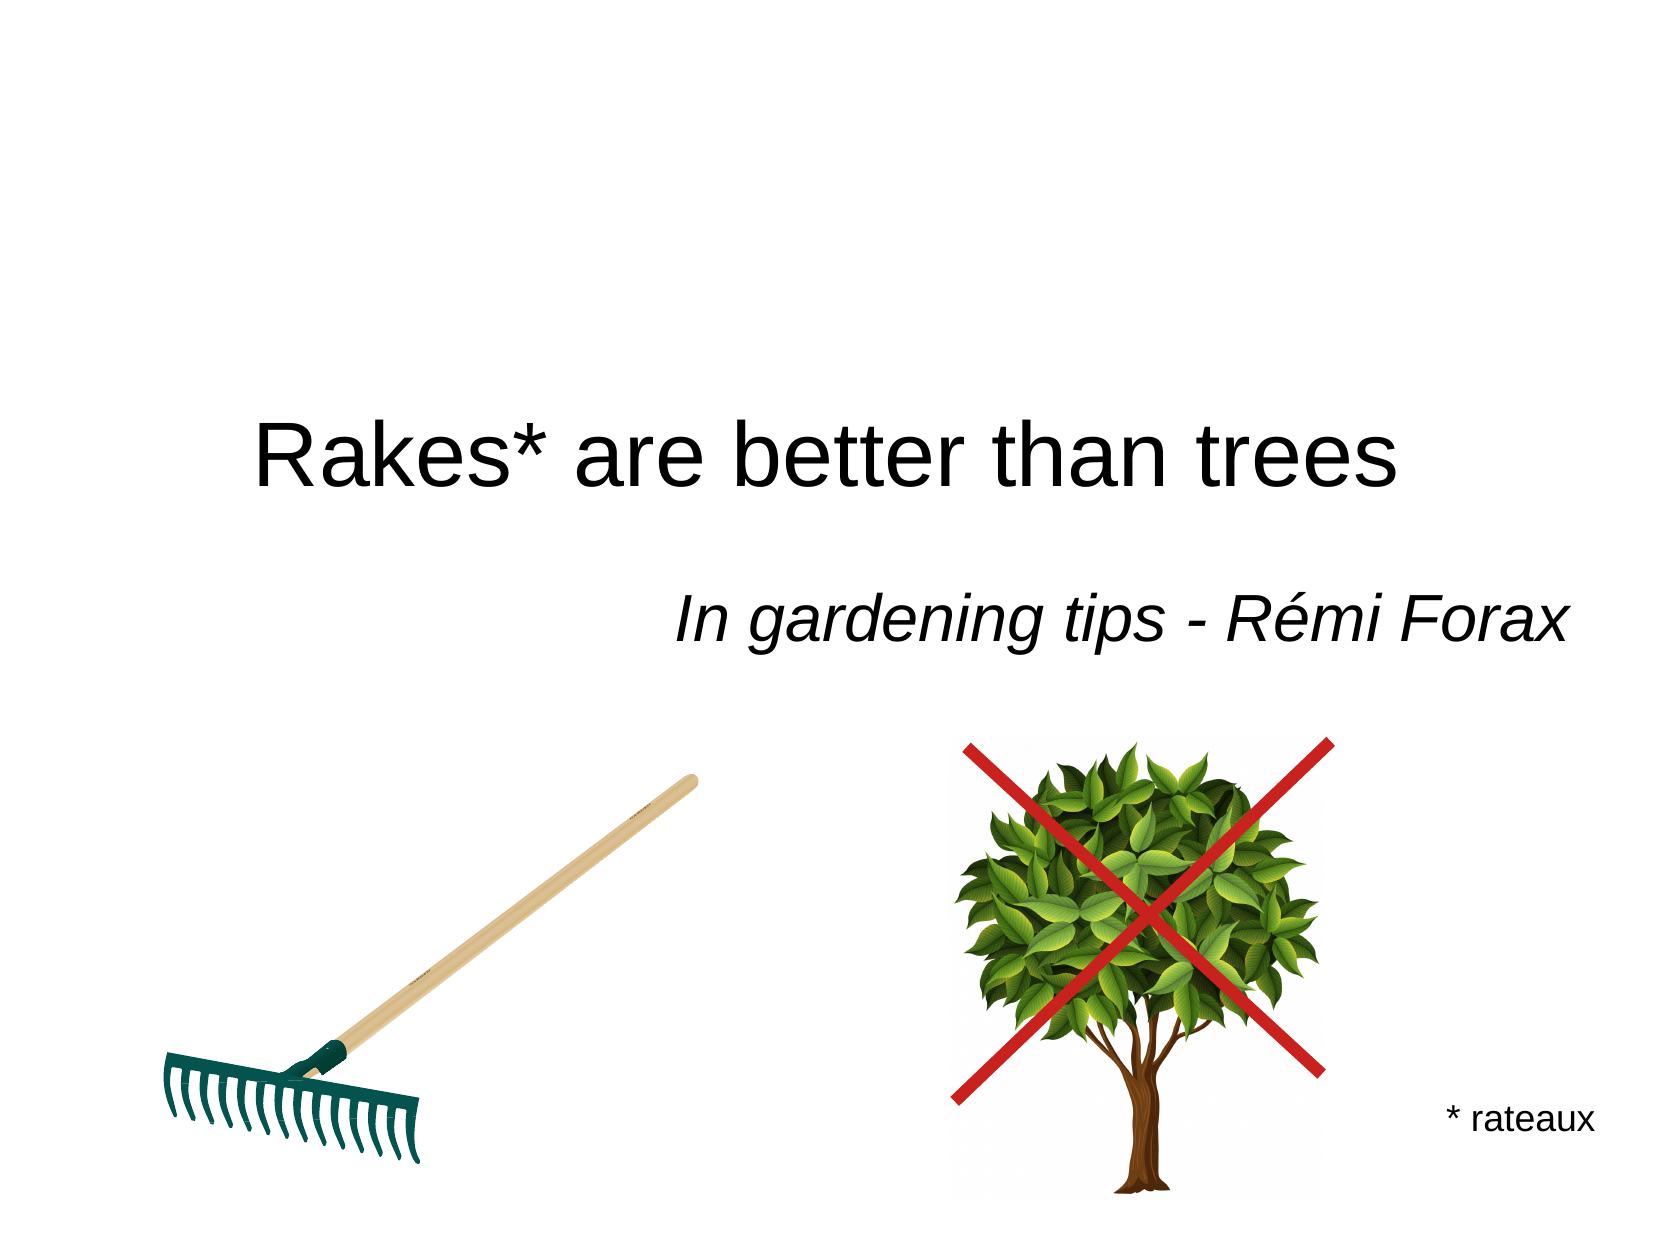

# Rakes* are better than trees
In gardening tips - Rémi Forax
* rateaux